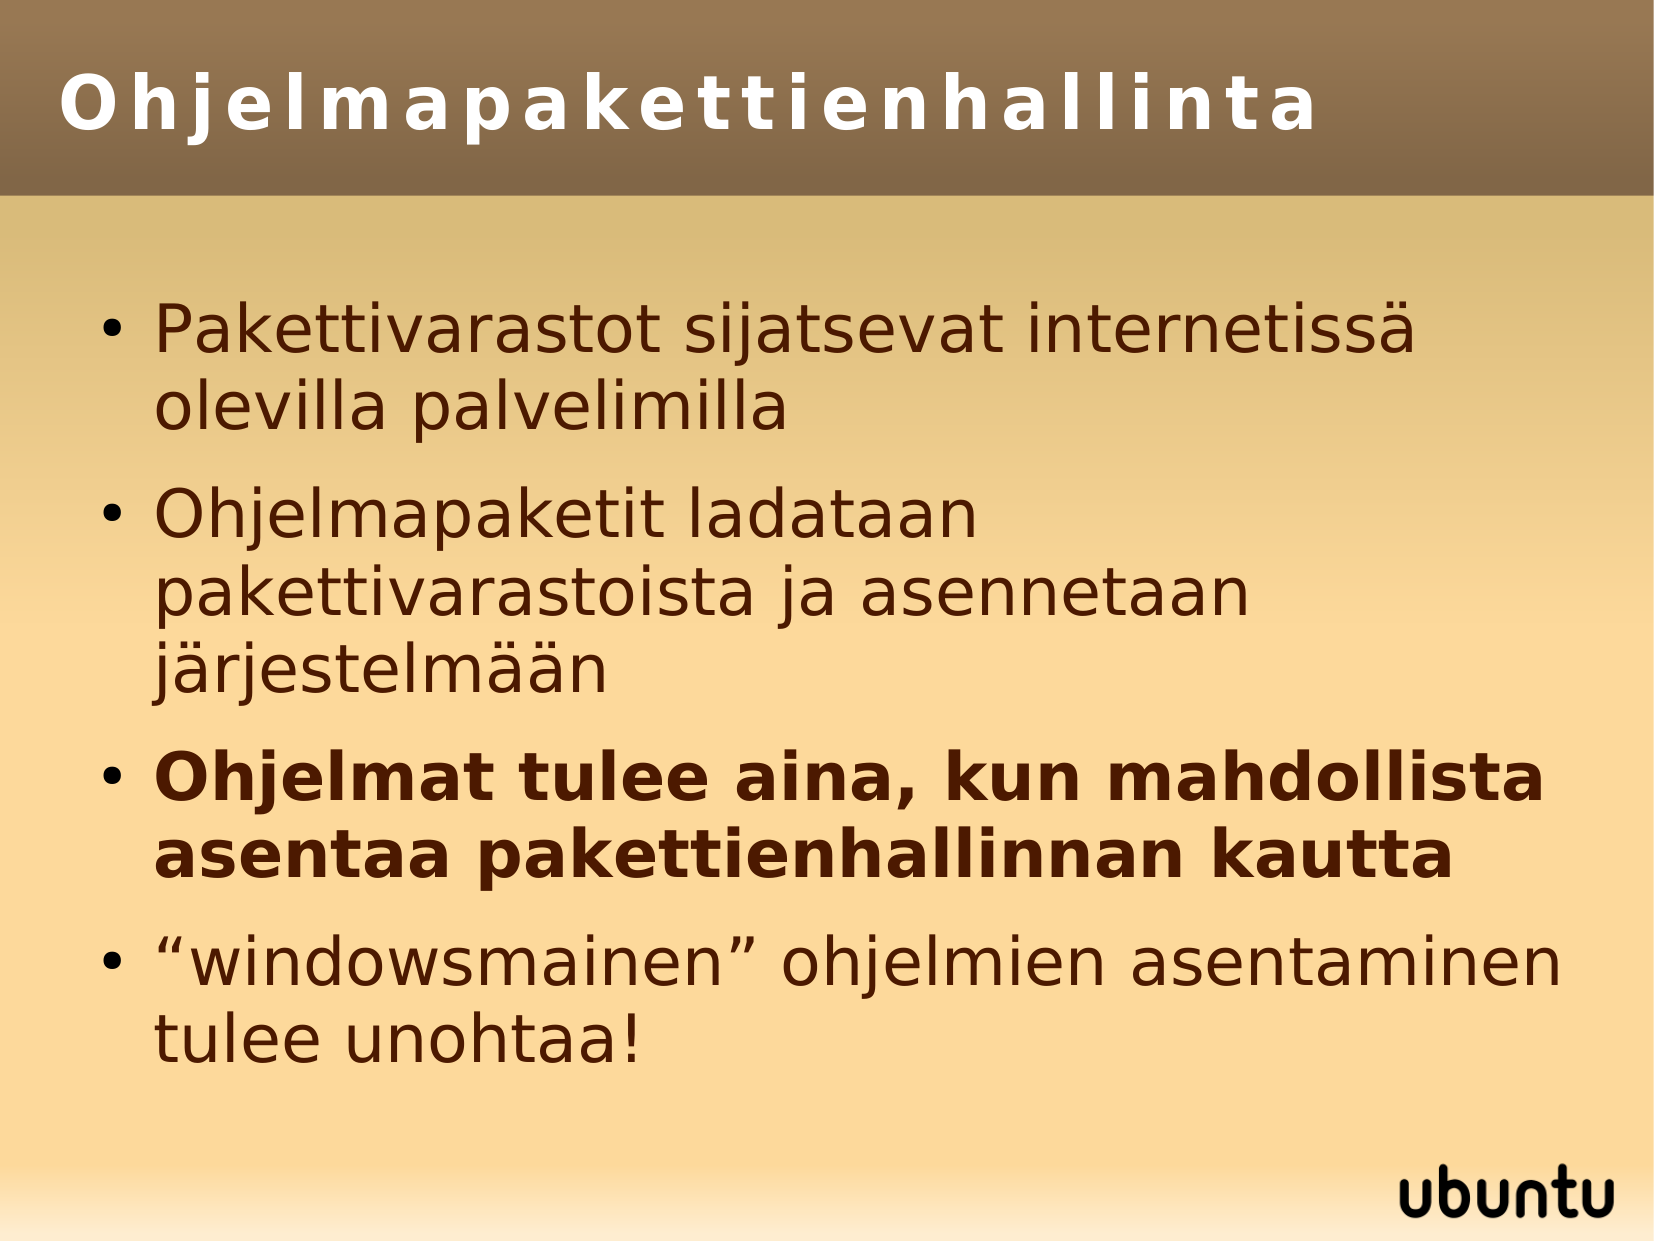

# Ohjelmapakettienhallinta
Pakettivarastot sijatsevat internetissä olevilla palvelimilla
Ohjelmapaketit ladataan pakettivarastoista ja asennetaan järjestelmään
Ohjelmat tulee aina, kun mahdollista asentaa pakettienhallinnan kautta
“windowsmainen” ohjelmien asentaminen tulee unohtaa!